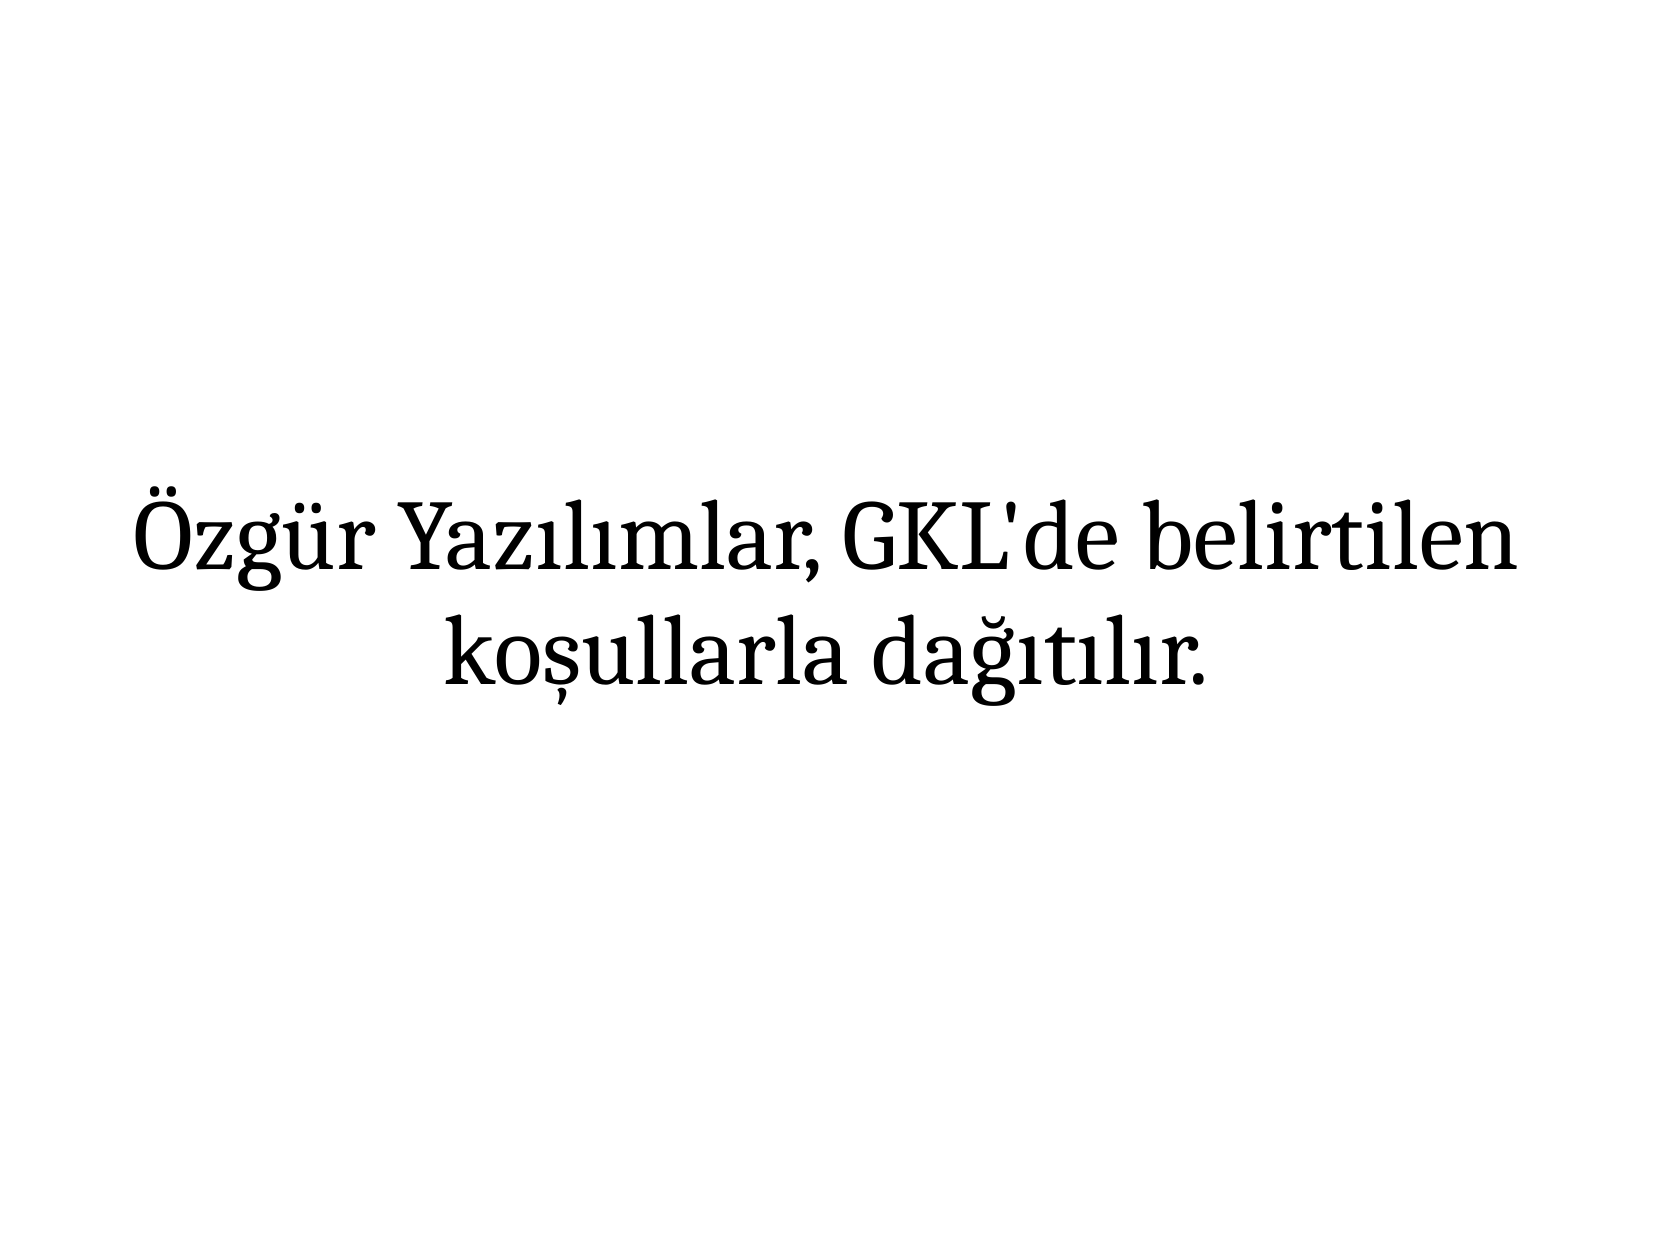

# Özgür Yazılımlar, GKL'de belirtilen koşullarla dağıtılır.